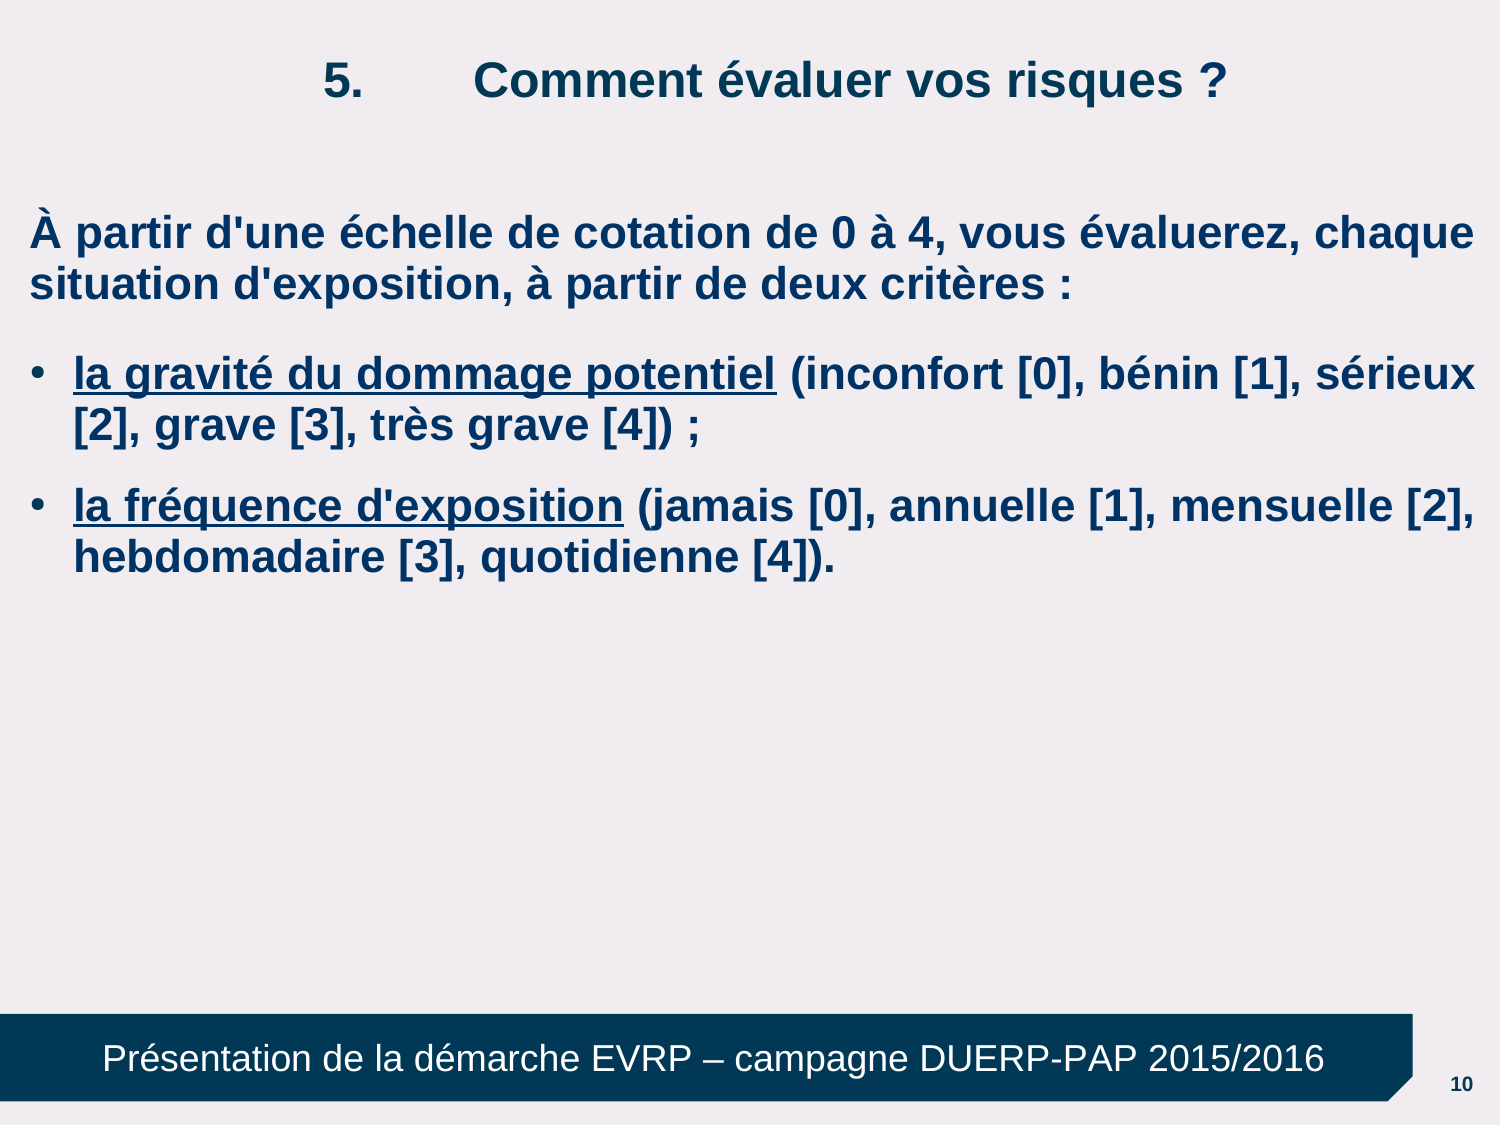

# 5.	Comment évaluer vos risques ?
À partir d'une échelle de cotation de 0 à 4, vous évaluerez, chaque situation d'exposition, à partir de deux critères :
la gravité du dommage potentiel (inconfort [0], bénin [1], sérieux [2], grave [3], très grave [4]) ;
la fréquence d'exposition (jamais [0], annuelle [1], mensuelle [2], hebdomadaire [3], quotidienne [4]).